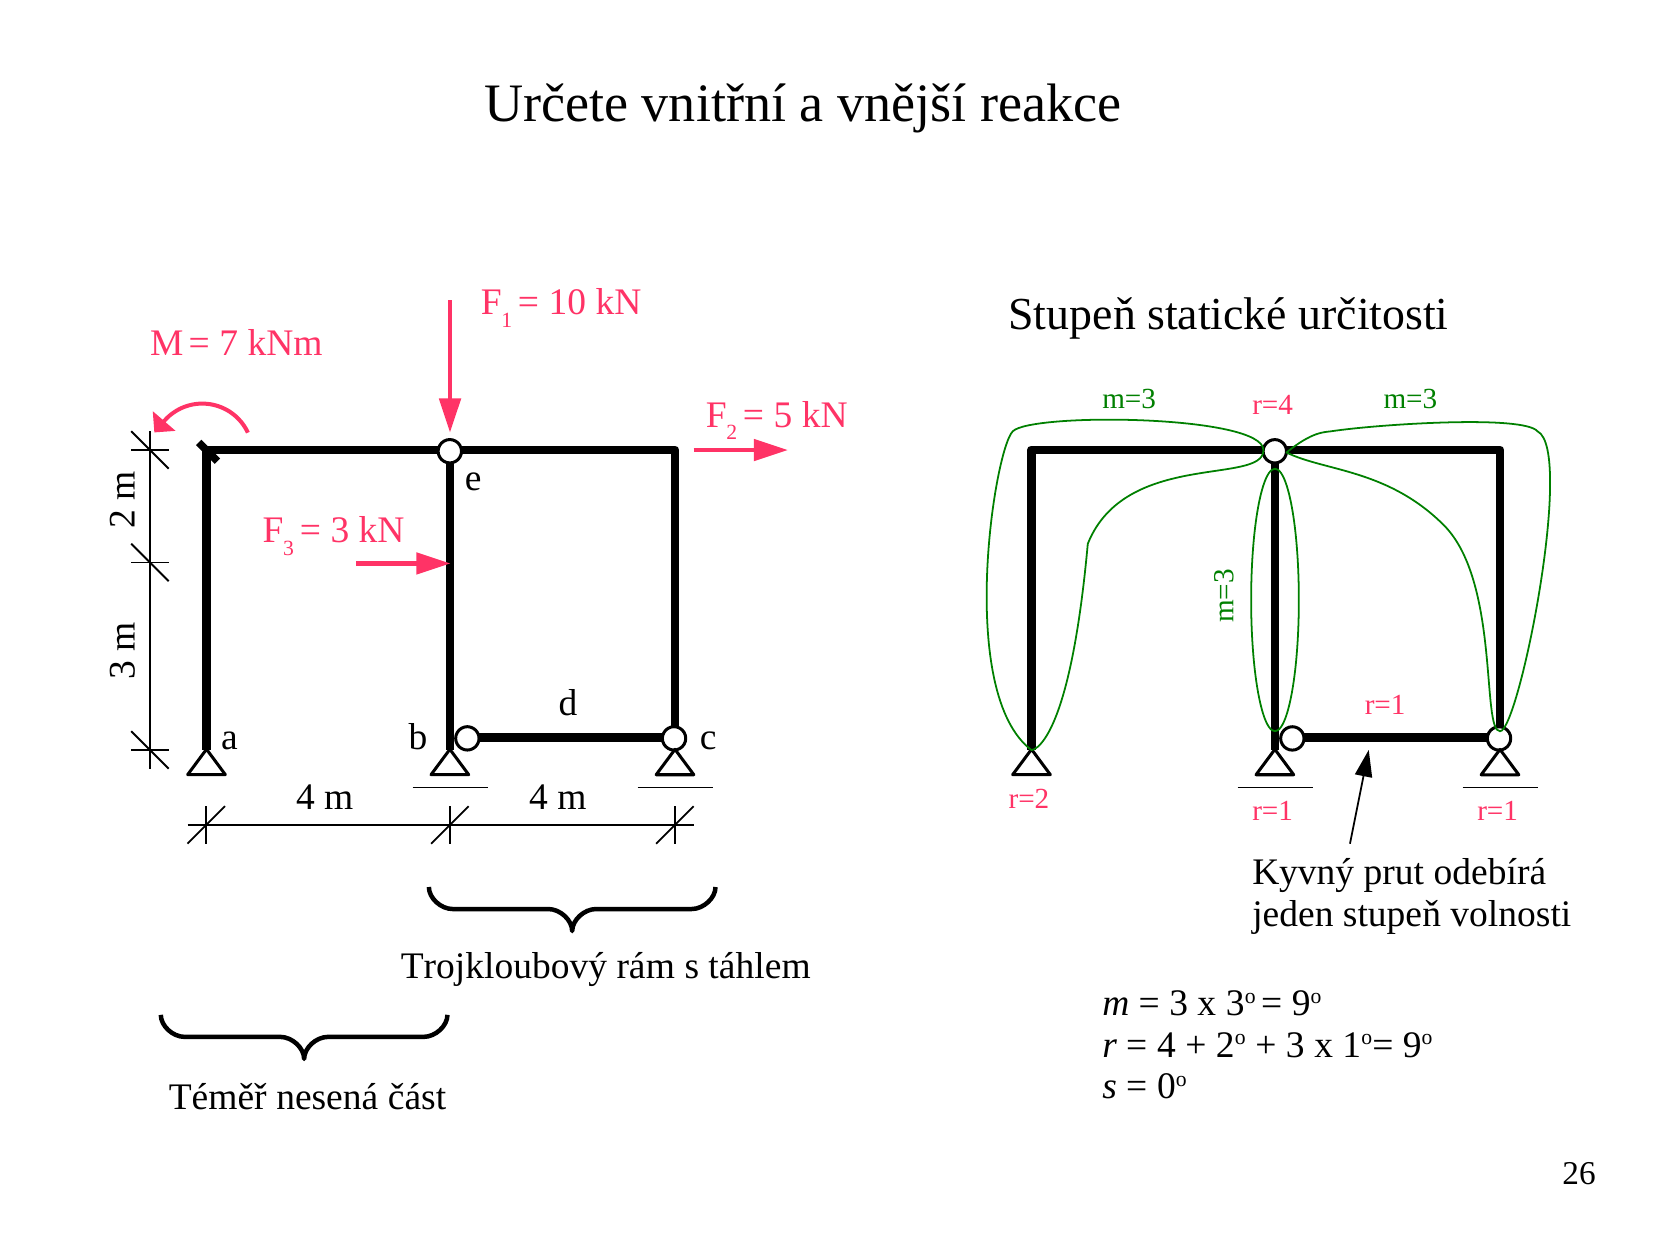

# Určete vnitřní a vnější reakce
F1 = 10 kN
Stupeň statické určitosti
M = 7 kNm
m=3
m=3
r=4
F2 = 5 kN
e
2 m
F3 = 3 kN
m=3
3 m
d
r=1
a
c
b
4 m
4 m
r=2
r=1
r=1
Kyvný prut odebírá jeden stupeň volnosti
Trojkloubový rám s táhlem
m = 3 x 3o = 9o
r = 4 + 2o + 3 x 1o= 9o
s = 0o
Téměř nesená část
26